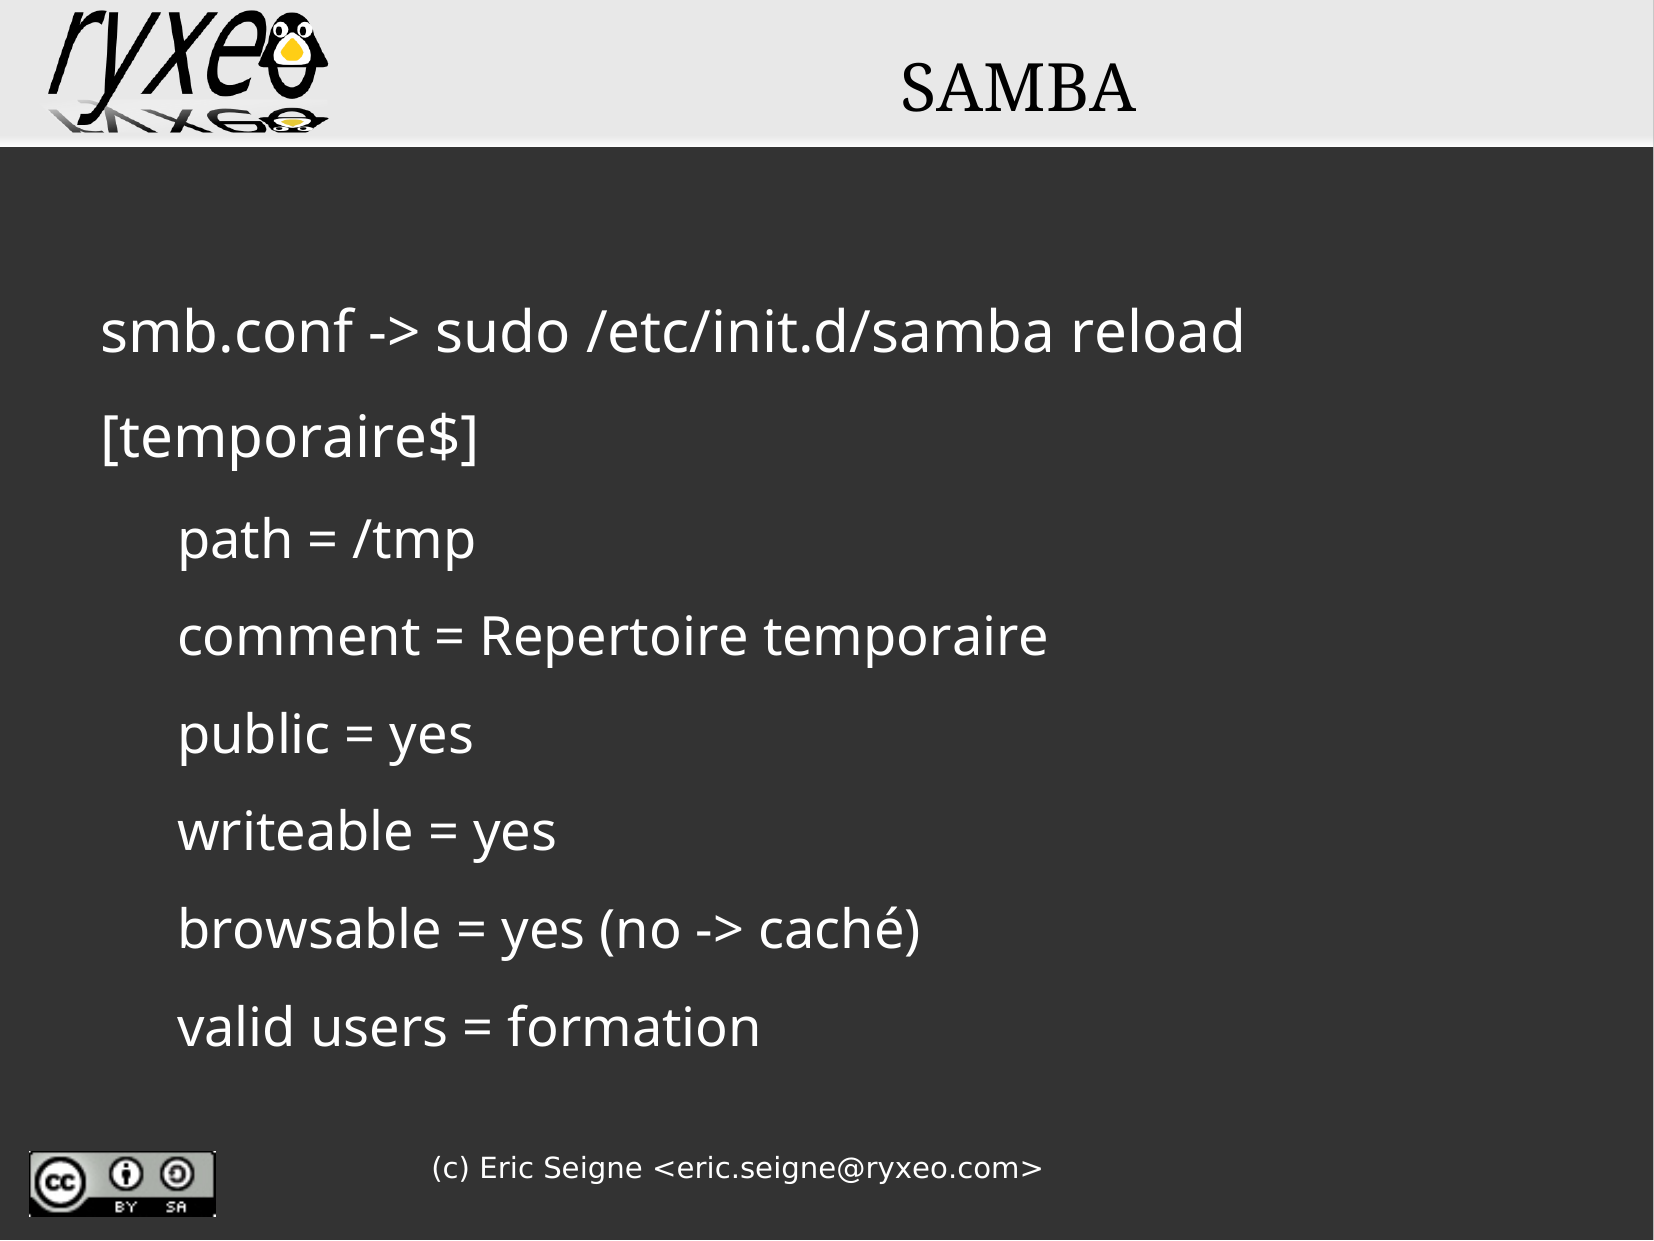

# SAMBA
smb.conf -> sudo /etc/init.d/samba reload
[temporaire$]
path = /tmp
comment = Repertoire temporaire
public = yes
writeable = yes
browsable = yes (no -> caché)
valid users = formation